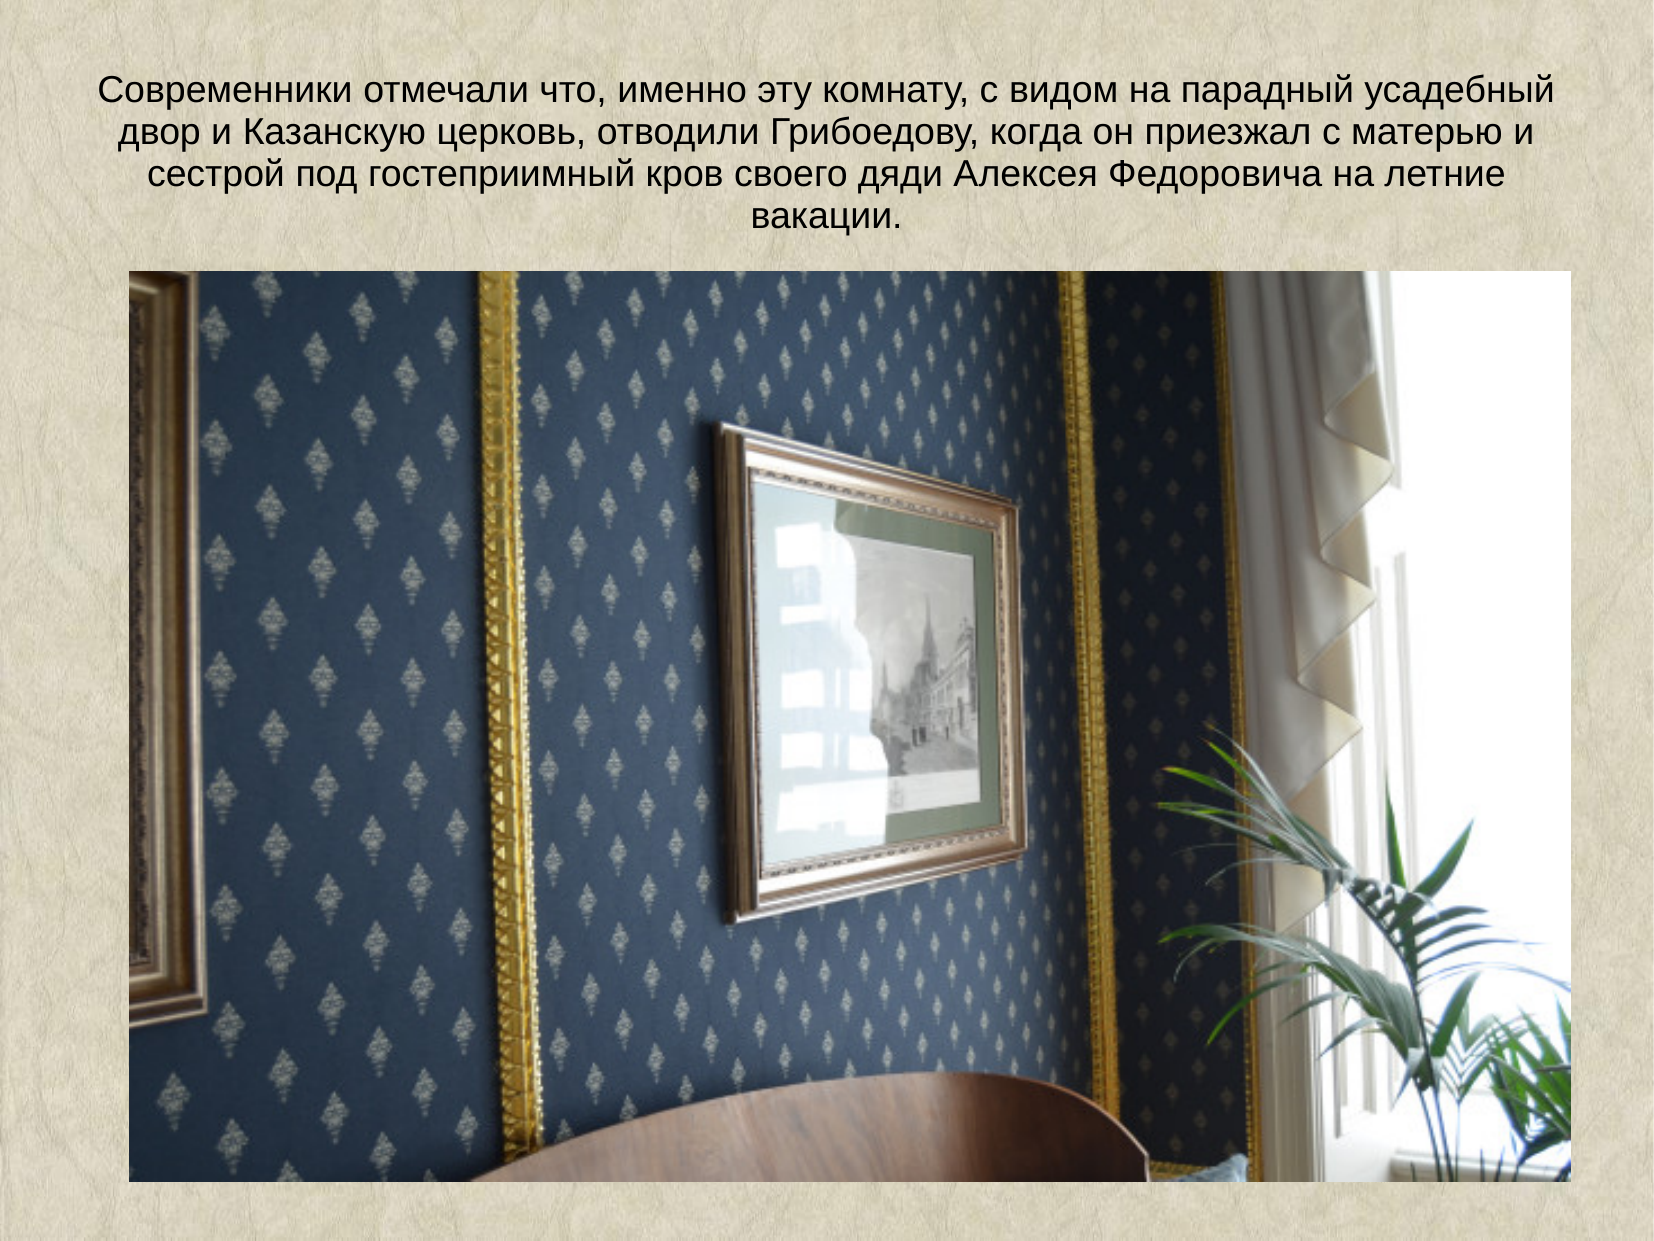

# Современники отмечали что, именно эту комнату, с видом на парадный усадебный двор и Казанскую церковь, отводили Грибоедову, когда он приезжал с матерью и сестрой под гостеприимный кров своего дяди Алексея Федоровича на летние вакации.